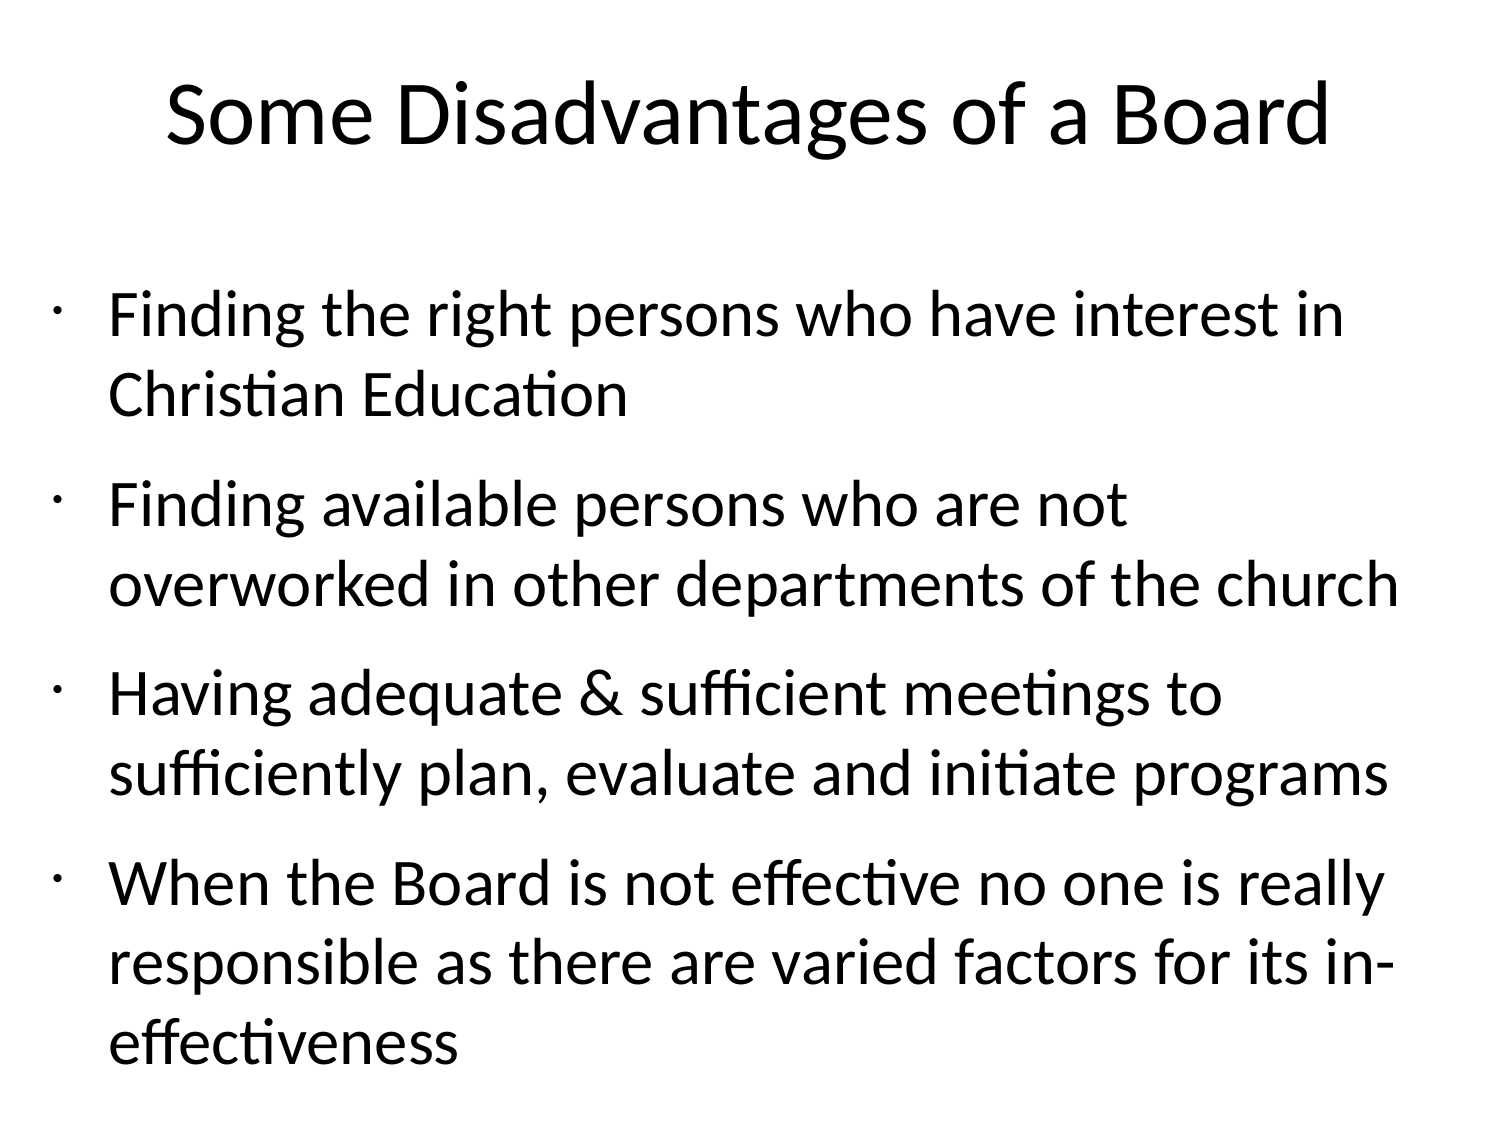

# Some Disadvantages of a Board
Finding the right persons who have interest in Christian Education
Finding available persons who are not overworked in other departments of the church
Having adequate & sufficient meetings to sufficiently plan, evaluate and initiate programs
When the Board is not effective no one is really responsible as there are varied factors for its in-effectiveness